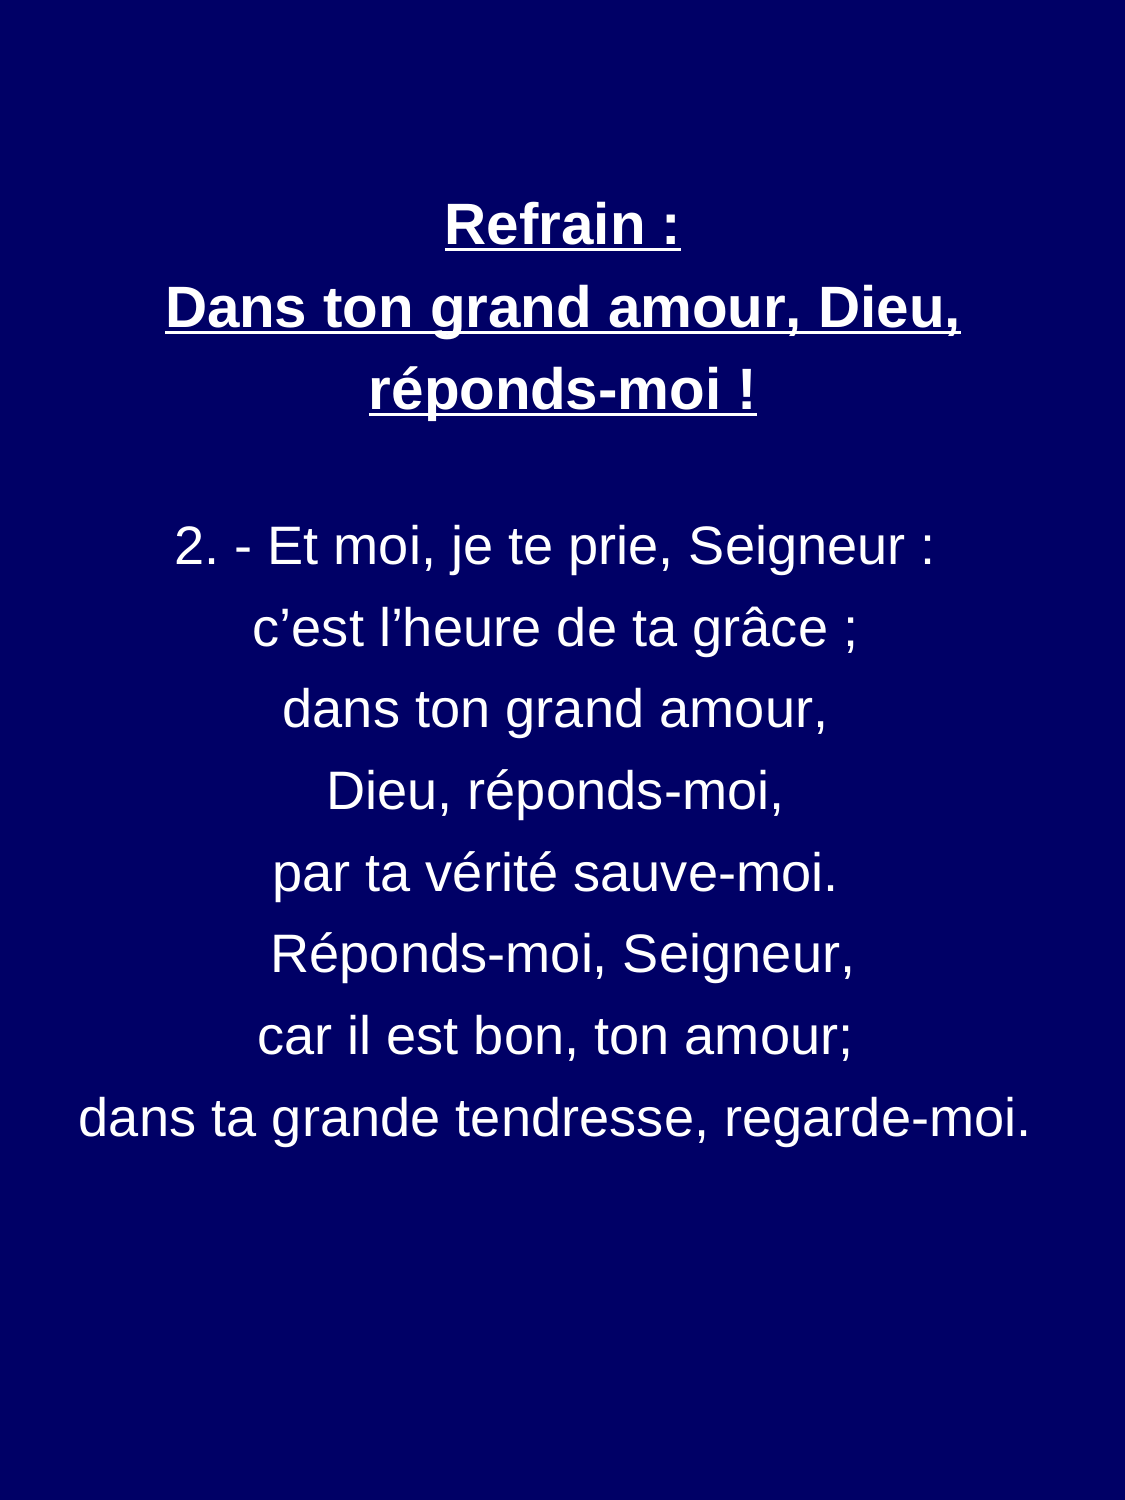

Refrain :
Dans ton grand amour, Dieu,
réponds-moi !
2. - Et moi, je te prie, Seigneur :
c’est l’heure de ta grâce ;
dans ton grand amour,
Dieu, réponds-moi,
par ta vérité sauve-moi.
Réponds-moi, Seigneur,
car il est bon, ton amour;
dans ta grande tendresse, regarde-moi.